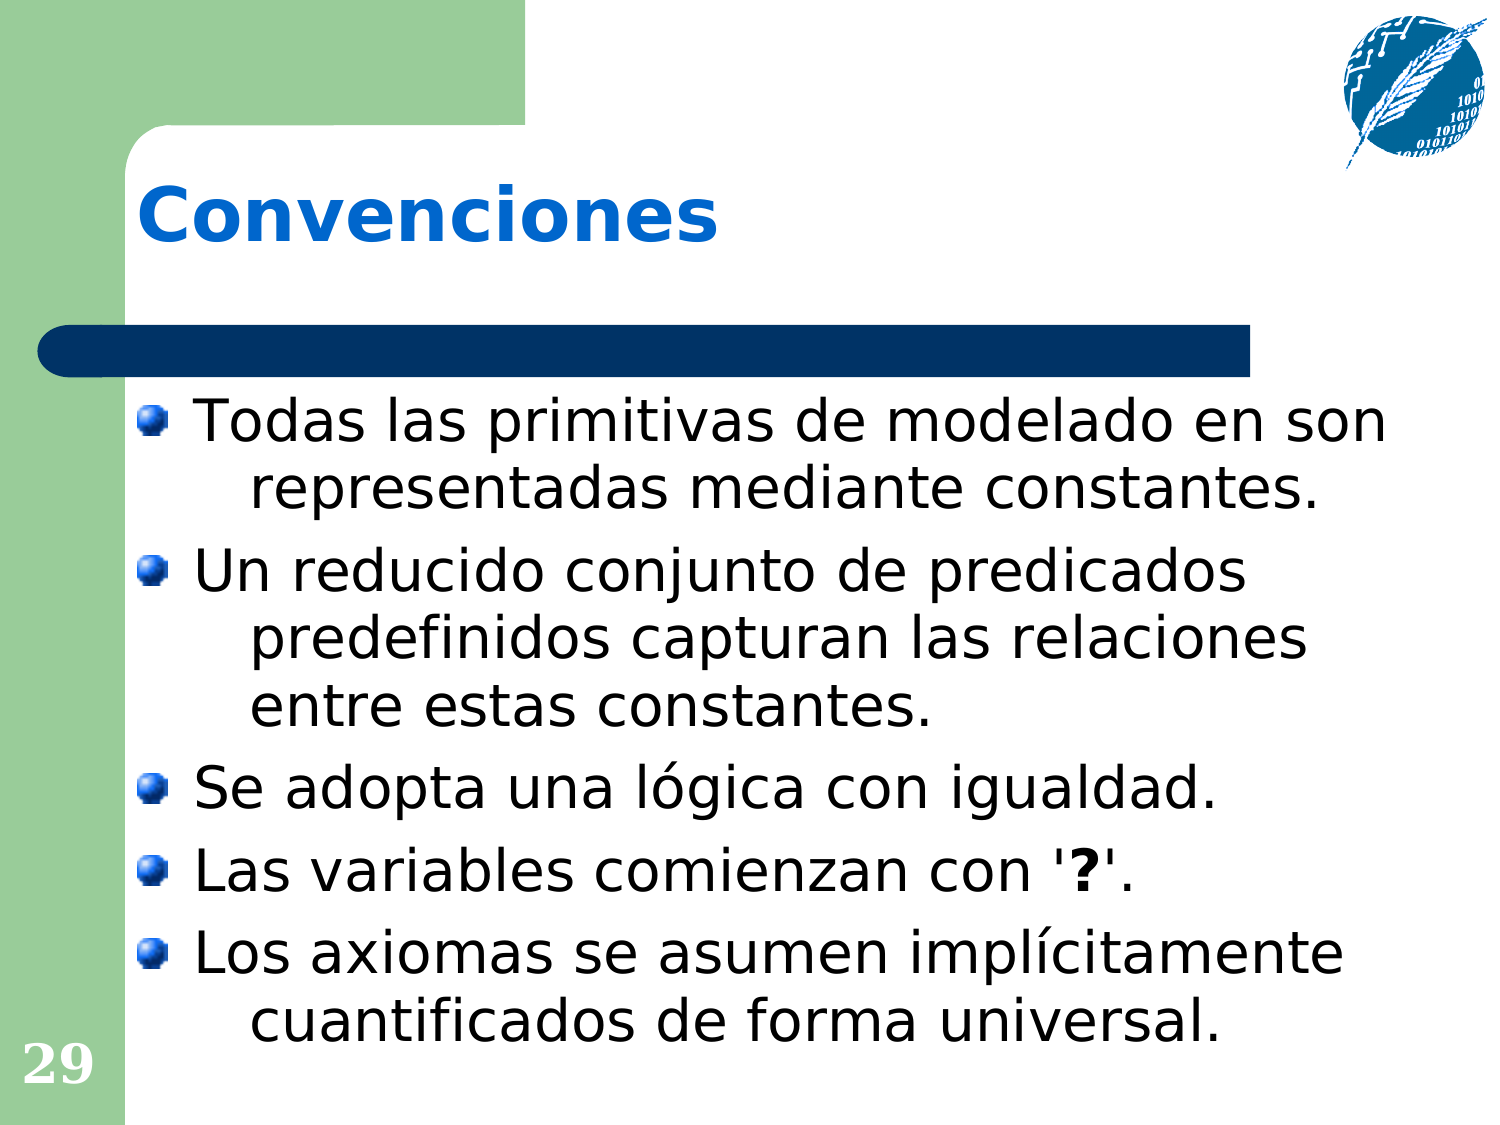

# Convenciones
Todas las primitivas de modelado en son representadas mediante constantes.
Un reducido conjunto de predicados predefinidos capturan las relaciones entre estas constantes.
Se adopta una lógica con igualdad.
Las variables comienzan con '?'.
Los axiomas se asumen implícitamente cuantificados de forma universal.
29